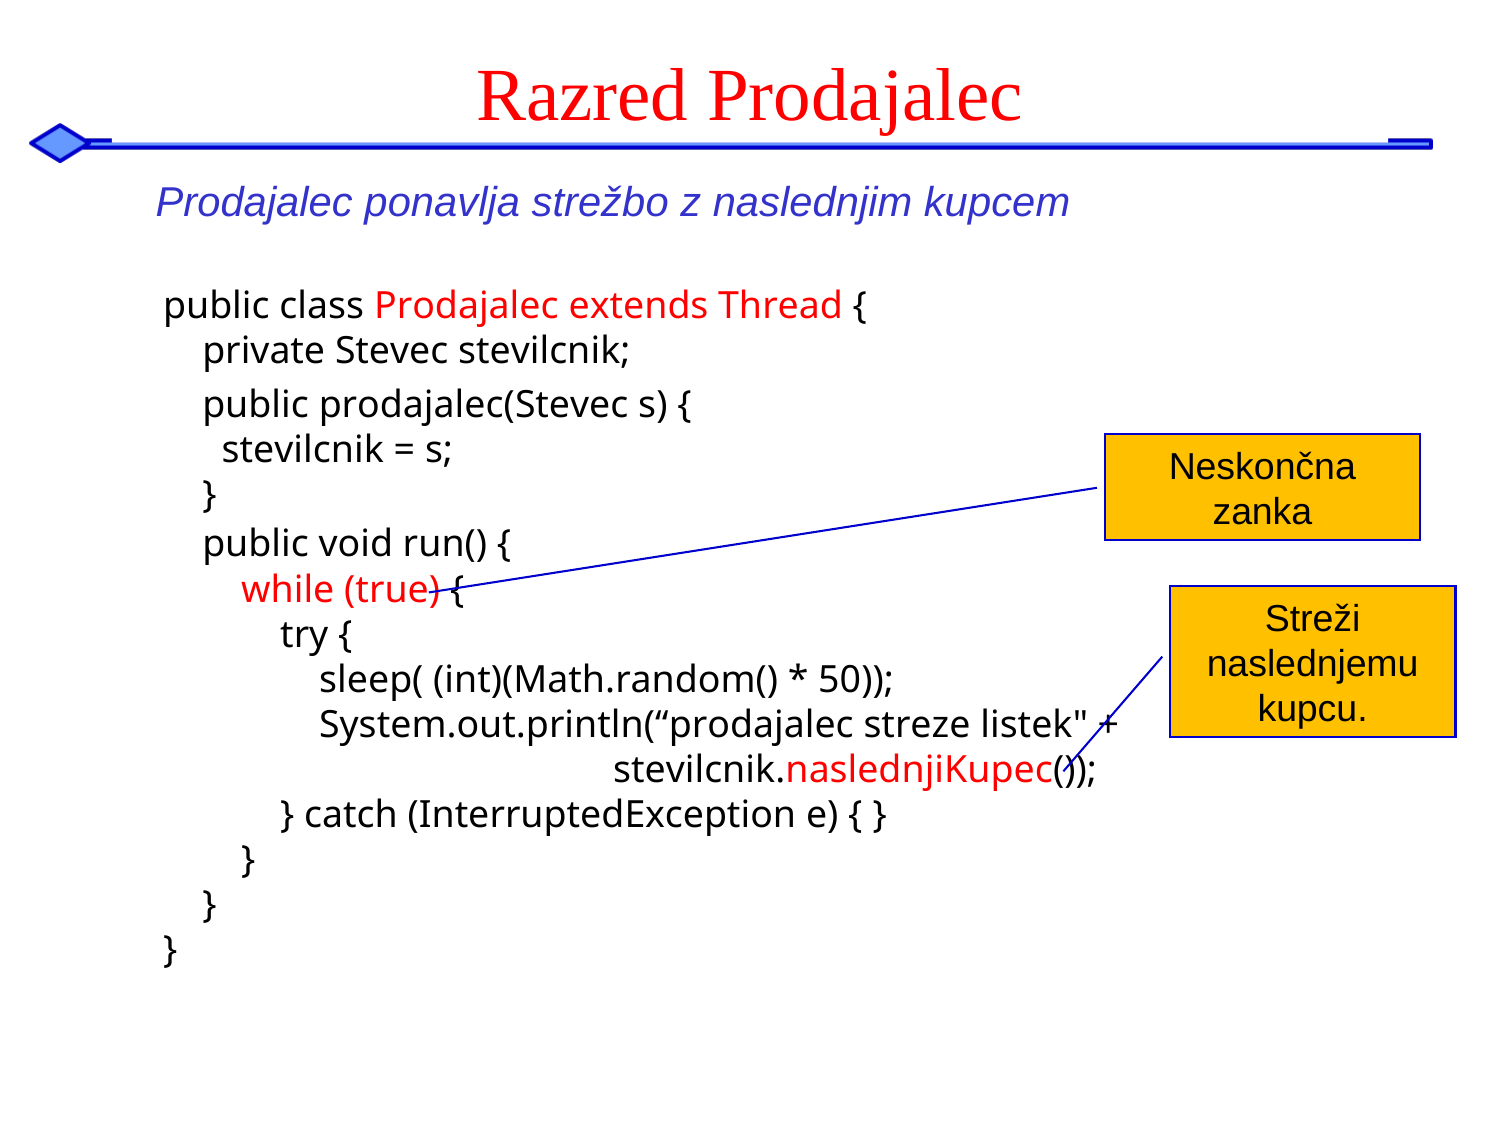

# Razred Prodajalec
Prodajalec ponavlja strežbo z naslednjim kupcem
public class Prodajalec extends Thread {
 private Stevec stevilcnik;
 public prodajalec(Stevec s) {
 stevilcnik = s;
 }
 public void run() {
 while (true) {
 try {
 sleep( (int)(Math.random() * 50));
 System.out.println(“prodajalec streze listek" + 				stevilcnik.naslednjiKupec());
 } catch (InterruptedException e) { }
 }
 }
}
Neskončna zanka
Streži naslednjemu kupcu.